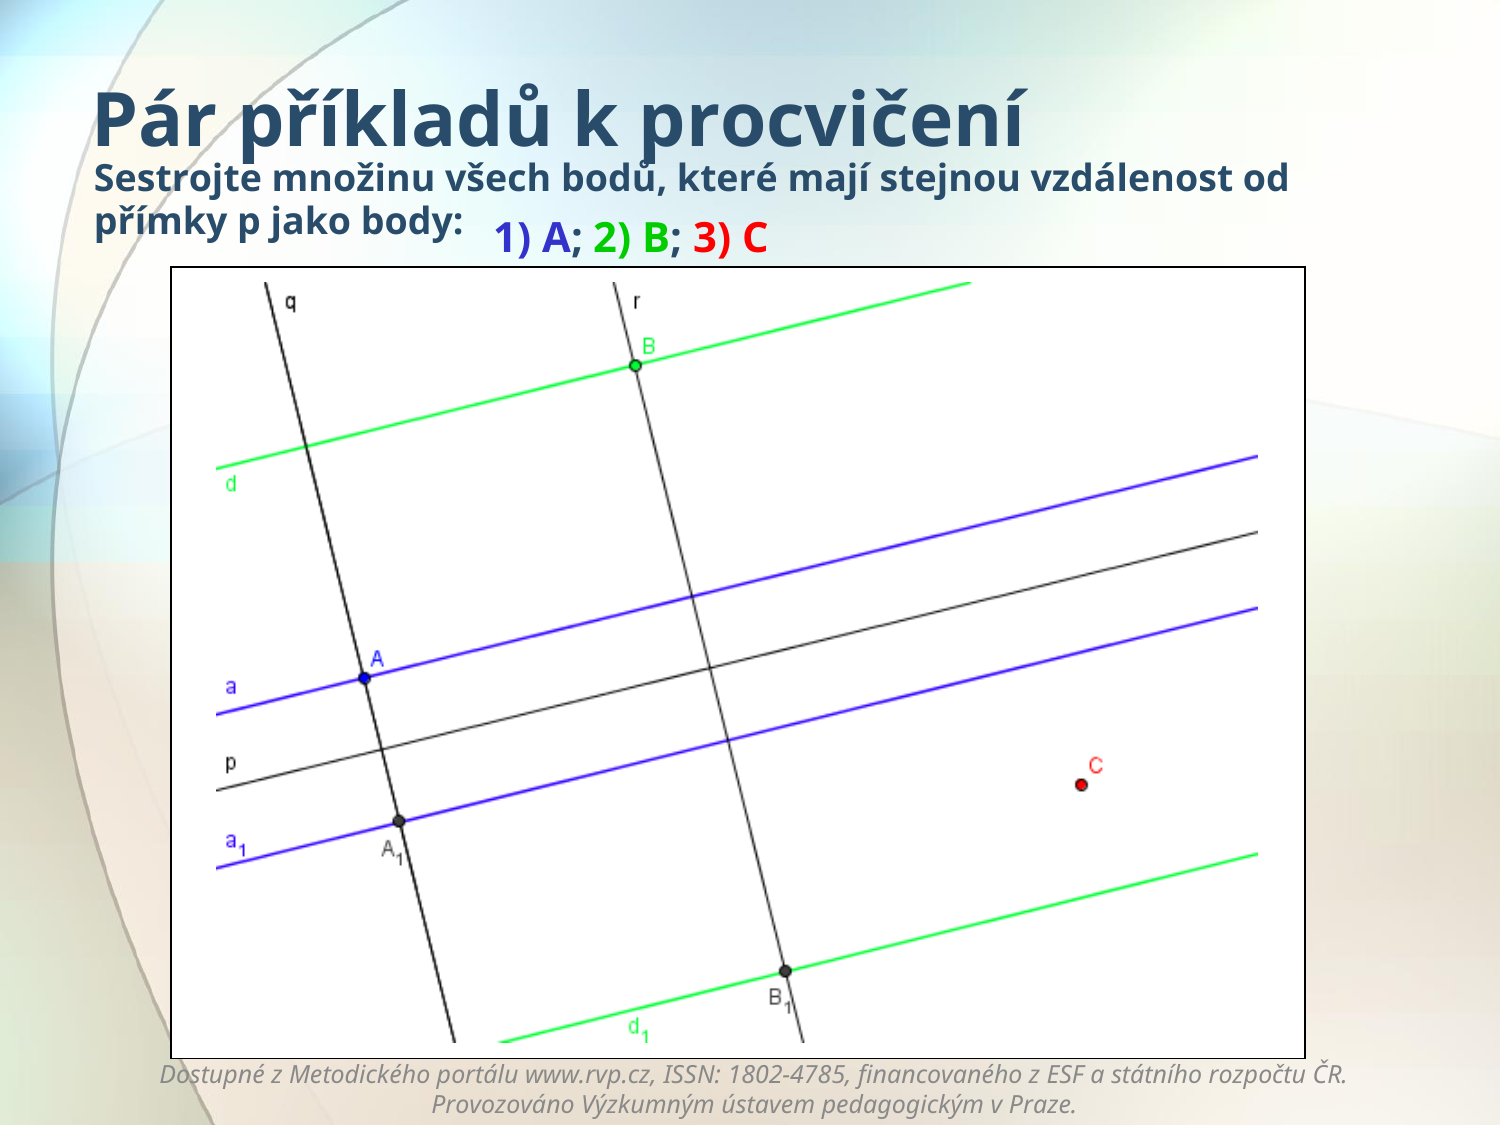

# Pár příkladů k procvičení
Sestrojte množinu všech bodů, které mají stejnou vzdálenost od přímky p jako body:
1) A; 2) B; 3) C